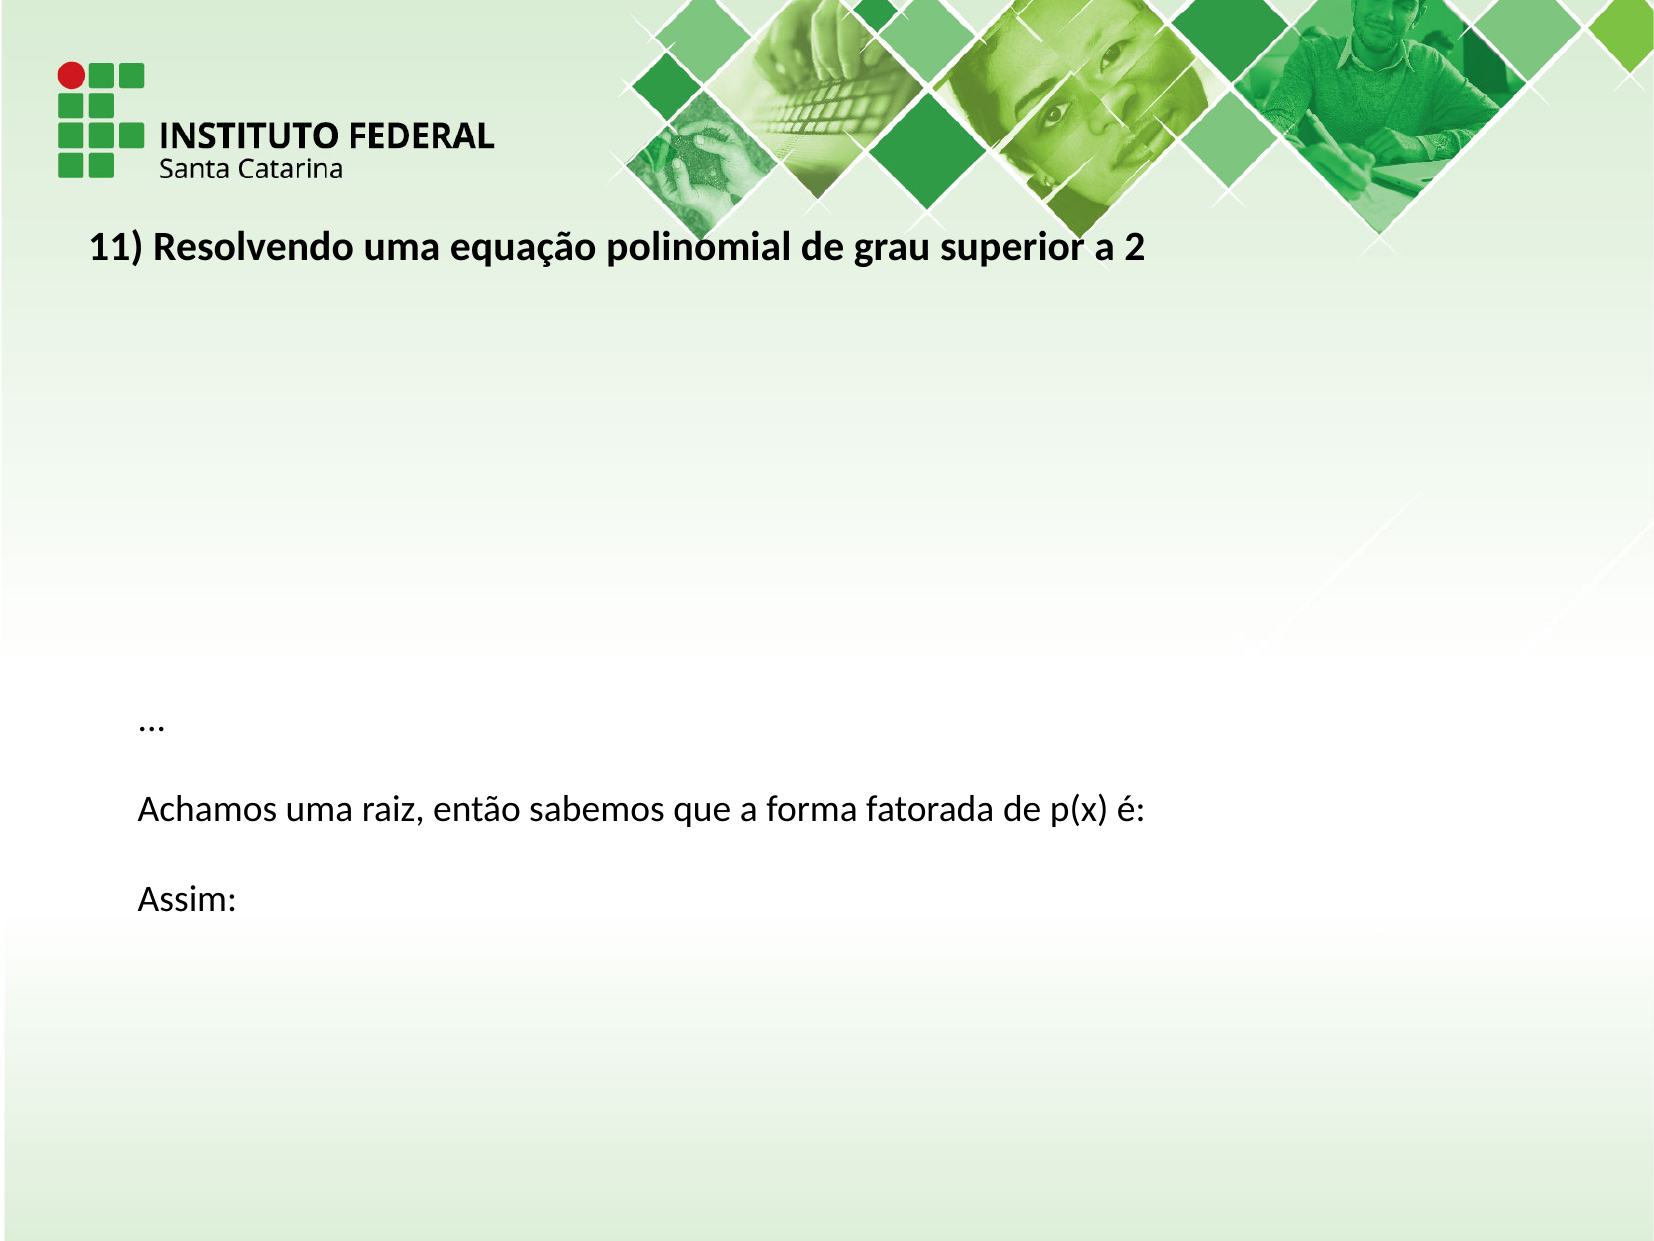

11) Resolvendo uma equação polinomial de grau superior a 2
...
Achamos uma raiz, então sabemos que a forma fatorada de p(x) é:
Assim: